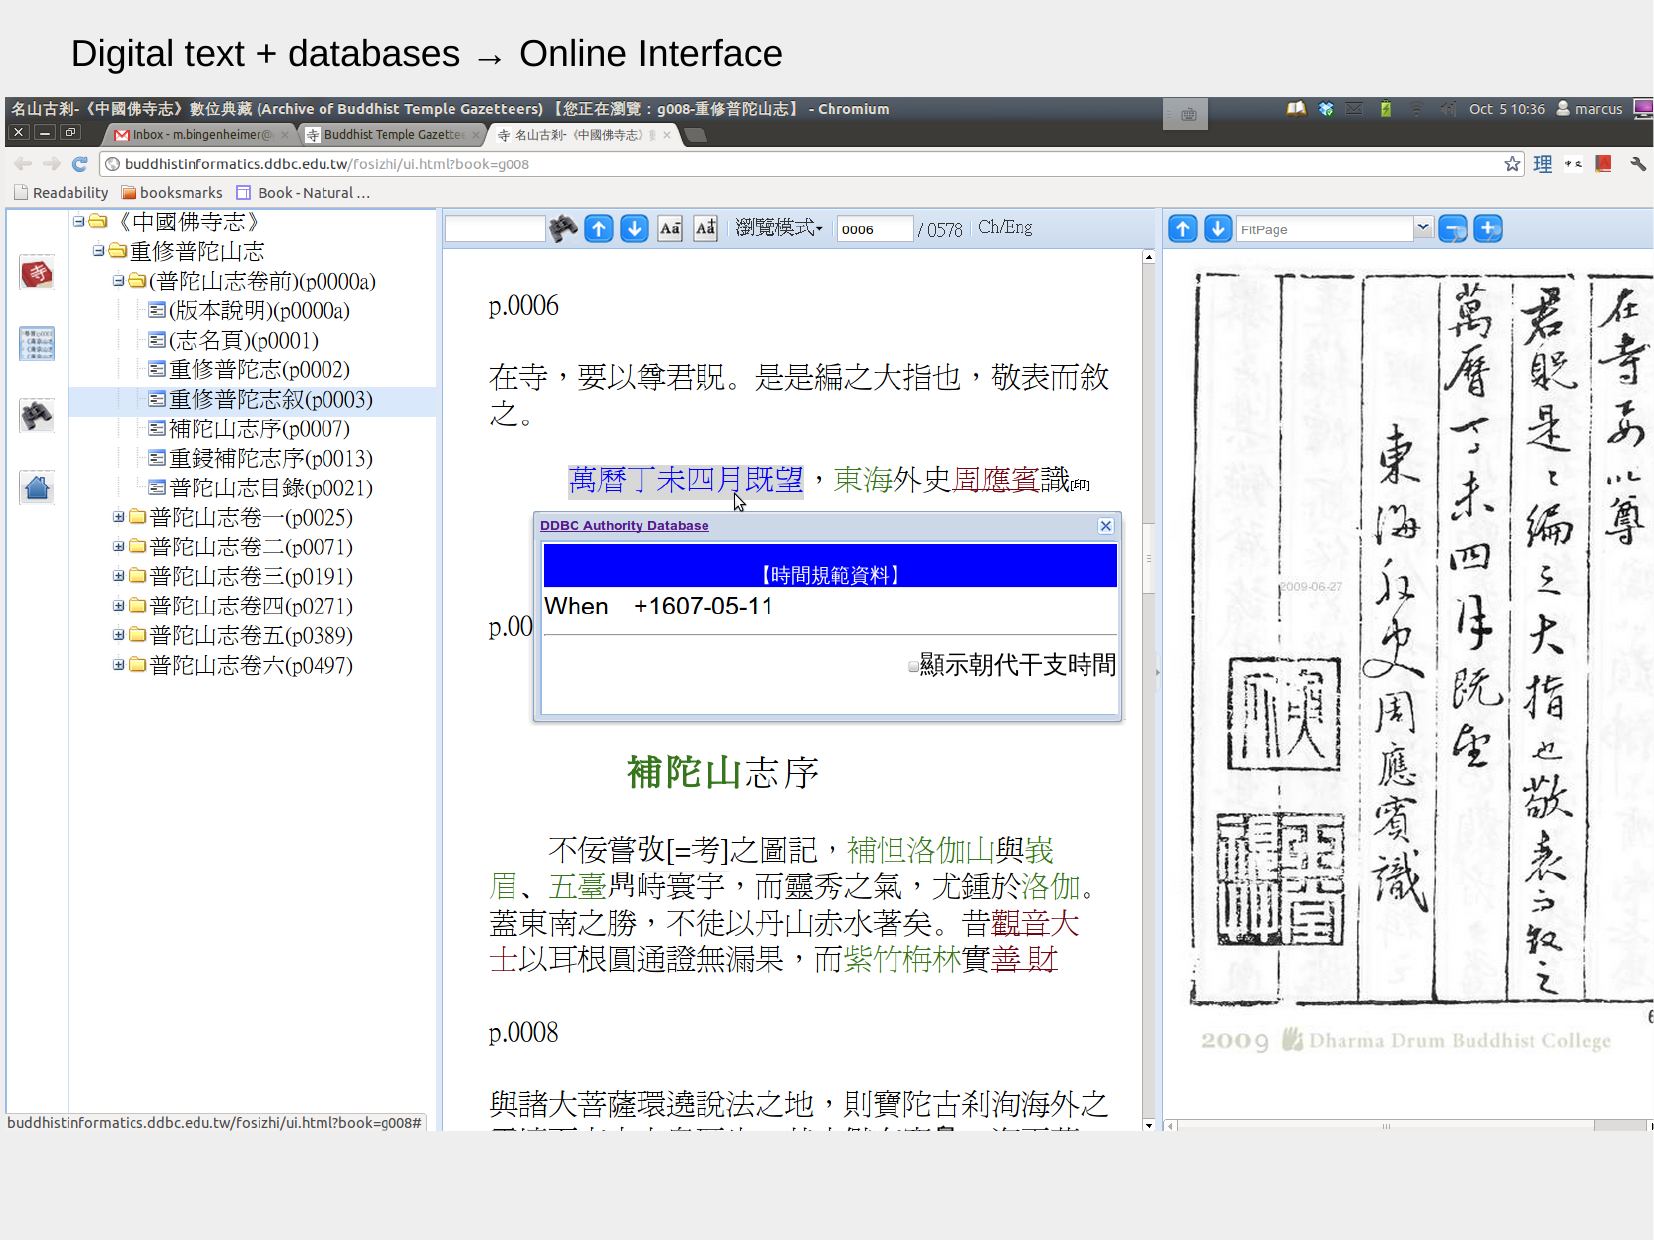

Digital text + databases → Online Interface